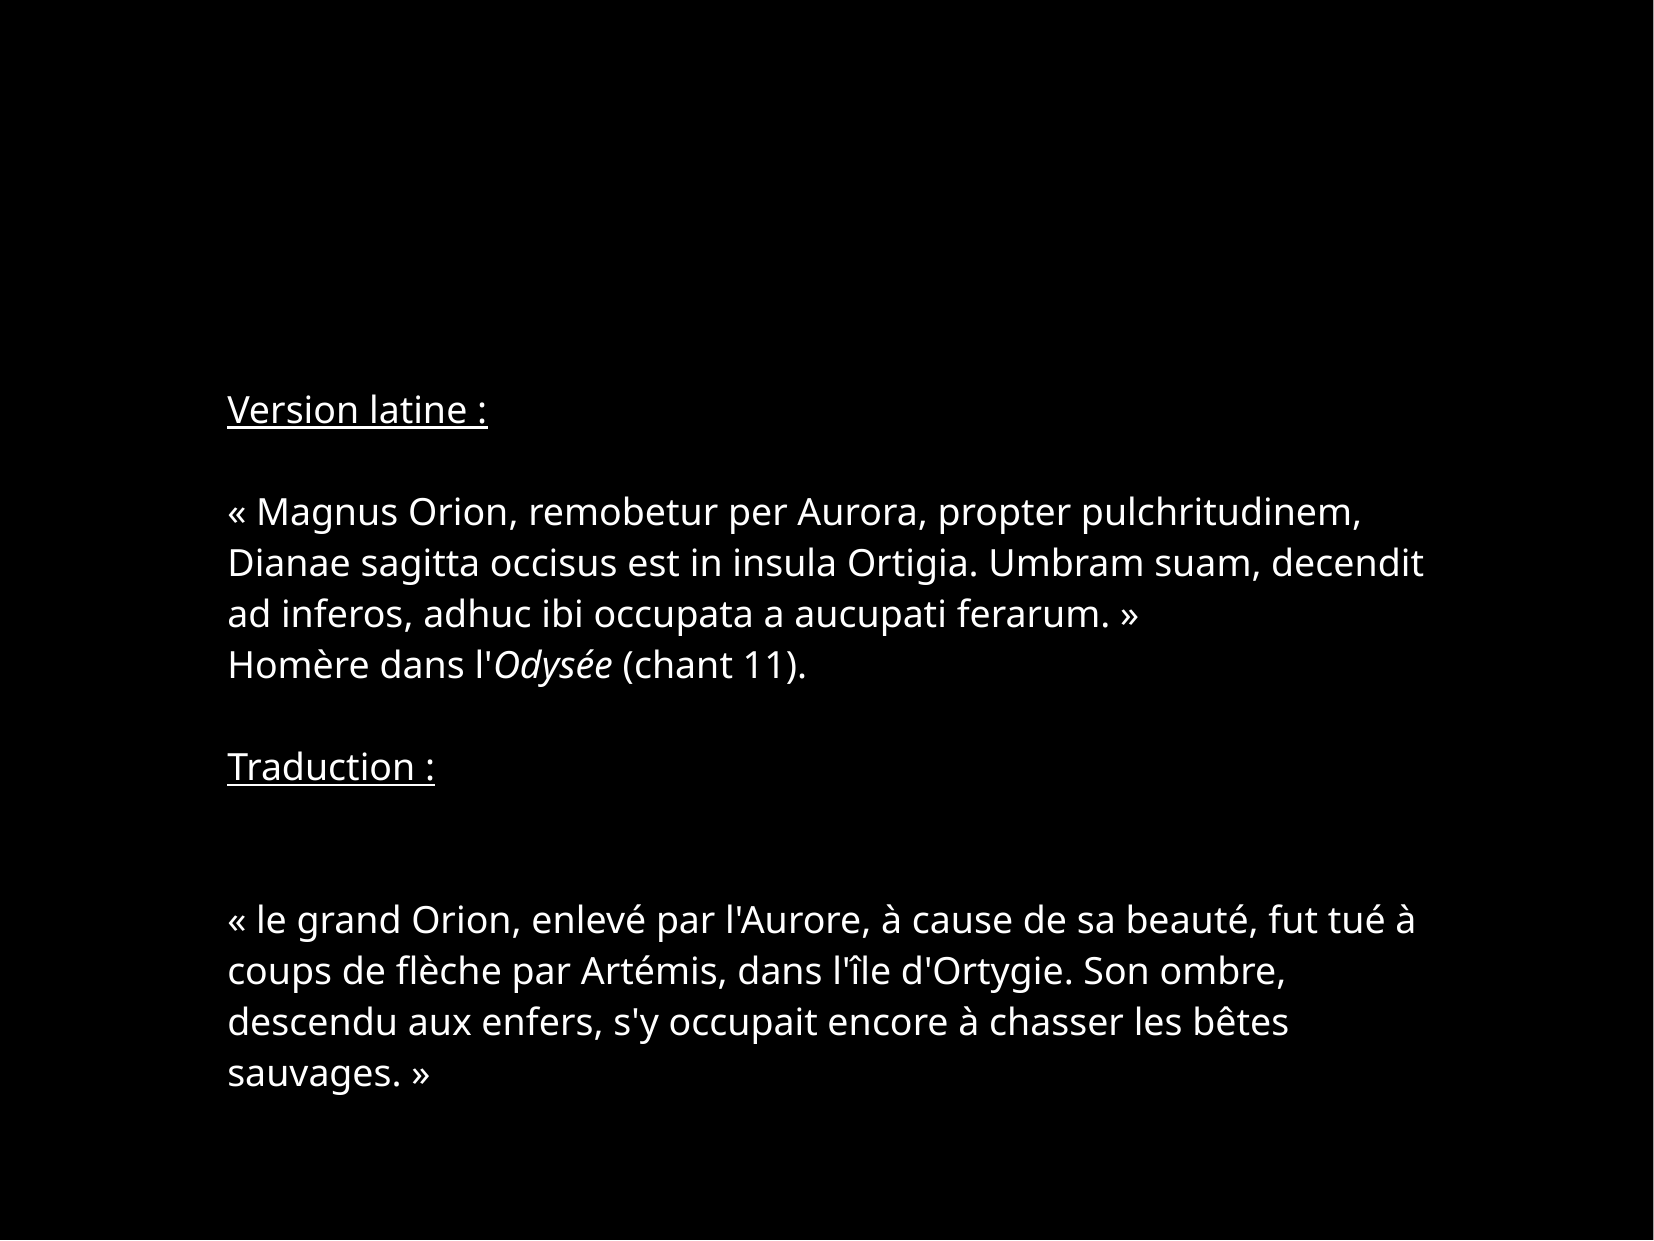

Version latine :
« Magnus Orion, remobetur per Aurora, propter pulchritudinem, Dianae sagitta occisus est in insula Ortigia. Umbram suam, decendit ad inferos, adhuc ibi occupata a aucupati ferarum. »
Homère dans l'Odysée (chant 11).
Traduction :
« le grand Orion, enlevé par l'Aurore, à cause de sa beauté, fut tué à coups de flèche par Artémis, dans l'île d'Ortygie. Son ombre, descendu aux enfers, s'y occupait encore à chasser les bêtes sauvages. »